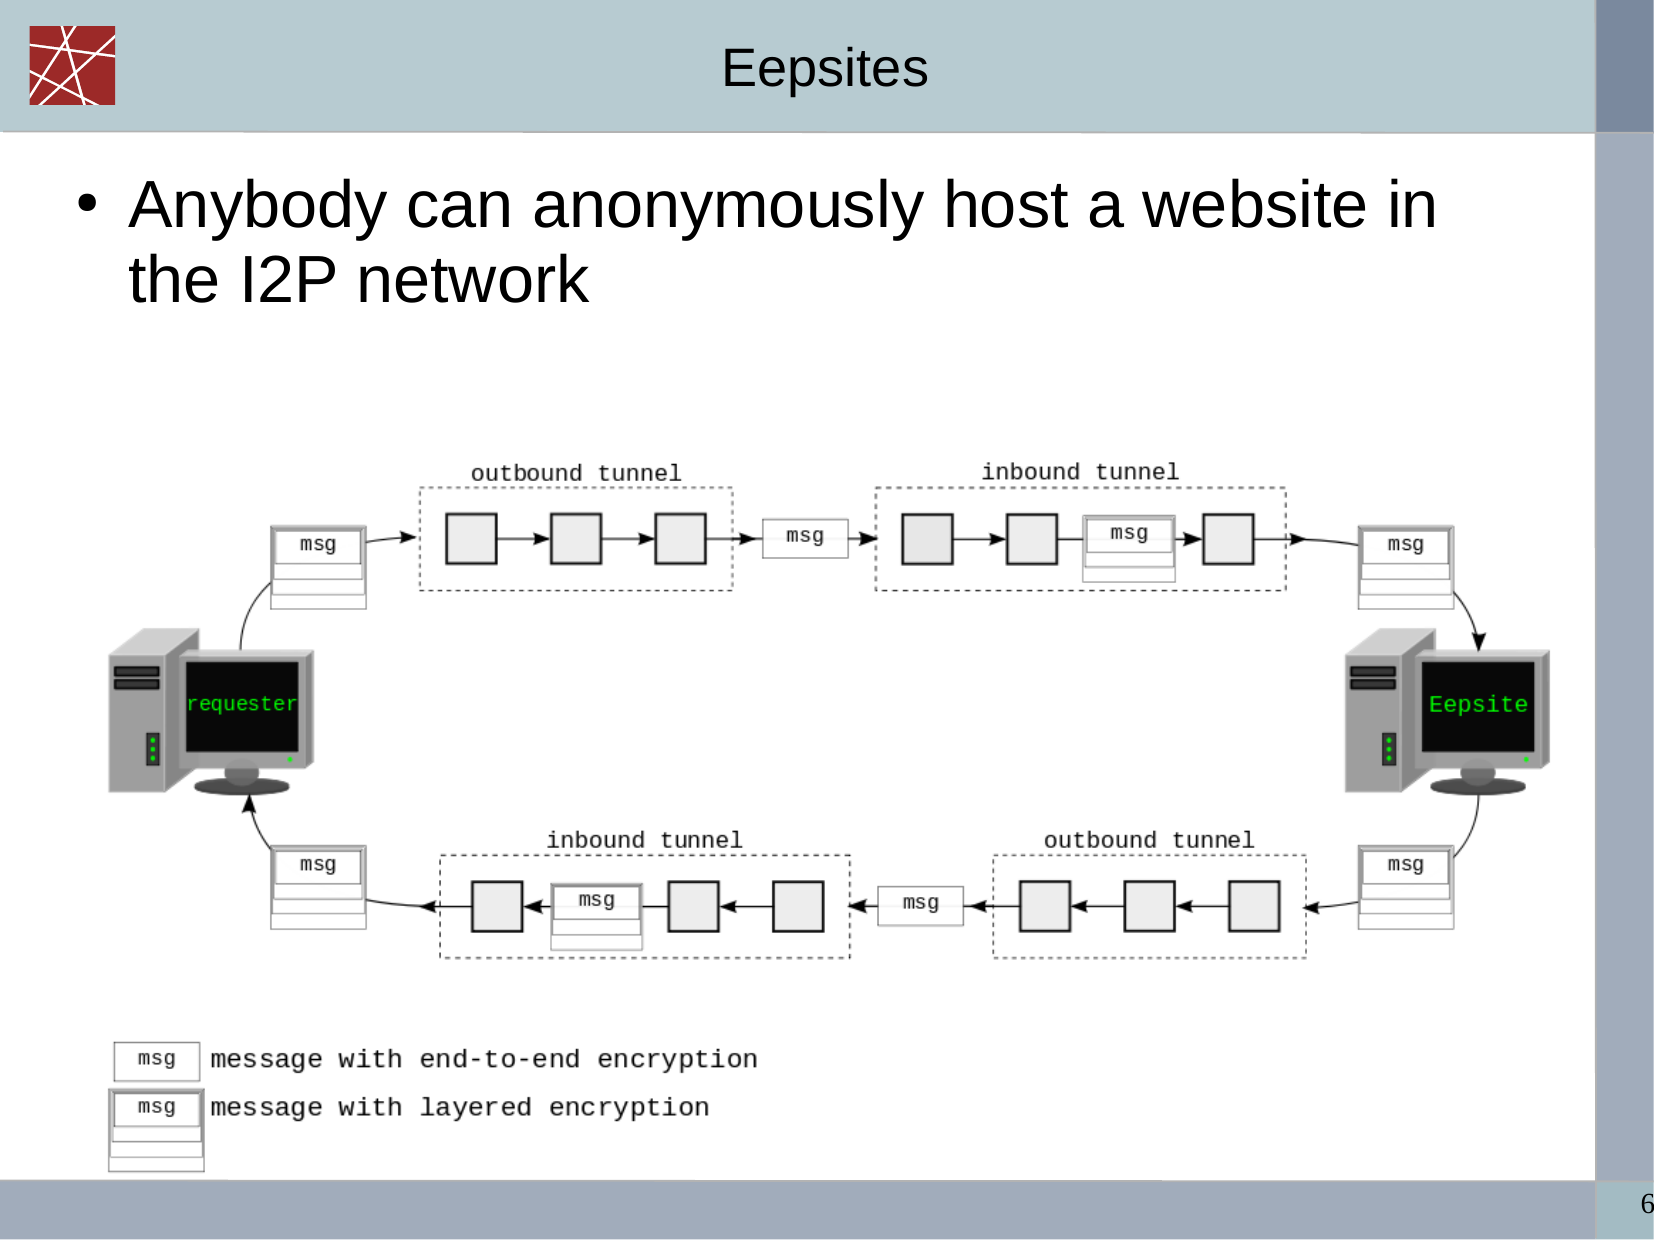

# Eepsites
Anybody can anonymously host a website in the I2P network
6